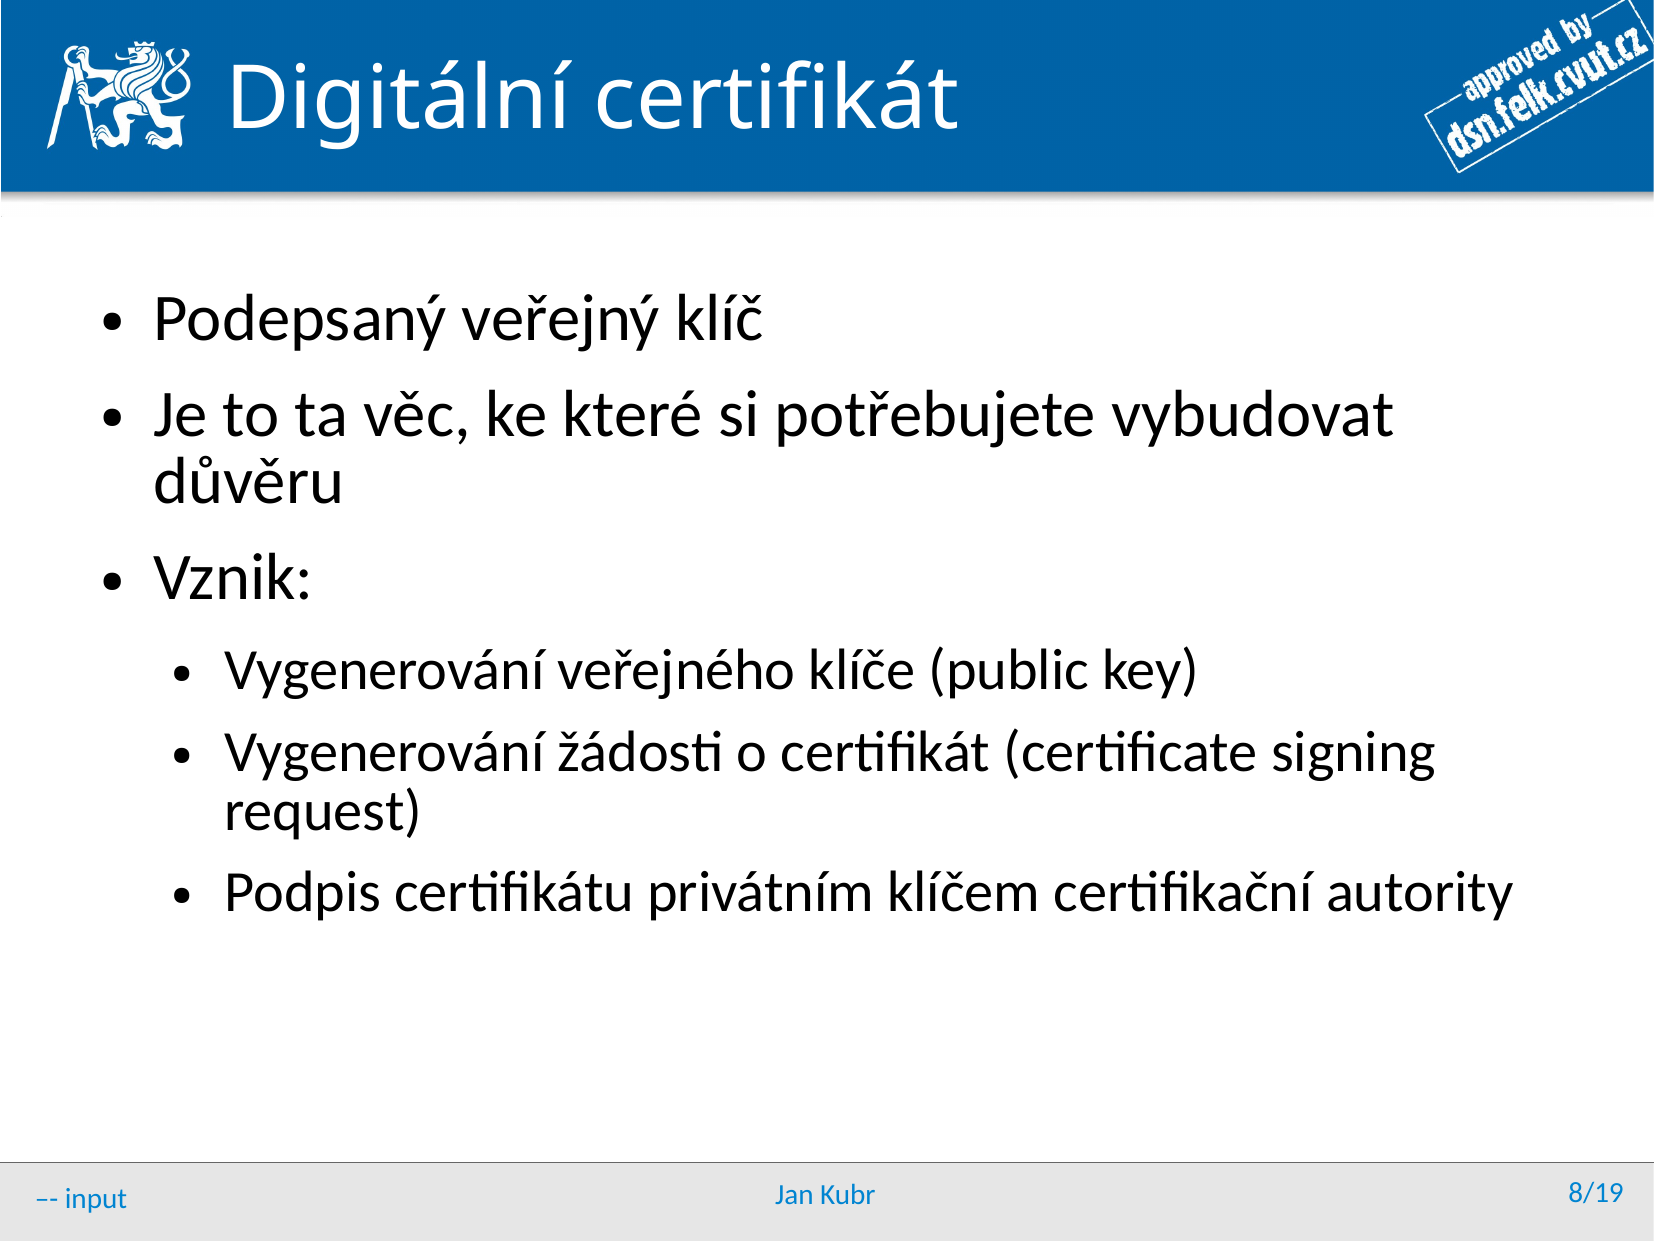

# Digitální certifikát
Podepsaný veřejný klíč
Je to ta věc, ke které si potřebujete vybudovat důvěru
Vznik:
Vygenerování veřejného klíče (public key)
Vygenerování žádosti o certifikát (certificate signing request)
Podpis certifikátu privátním klíčem certifikační autority
8
Jan Kubr
02/2006